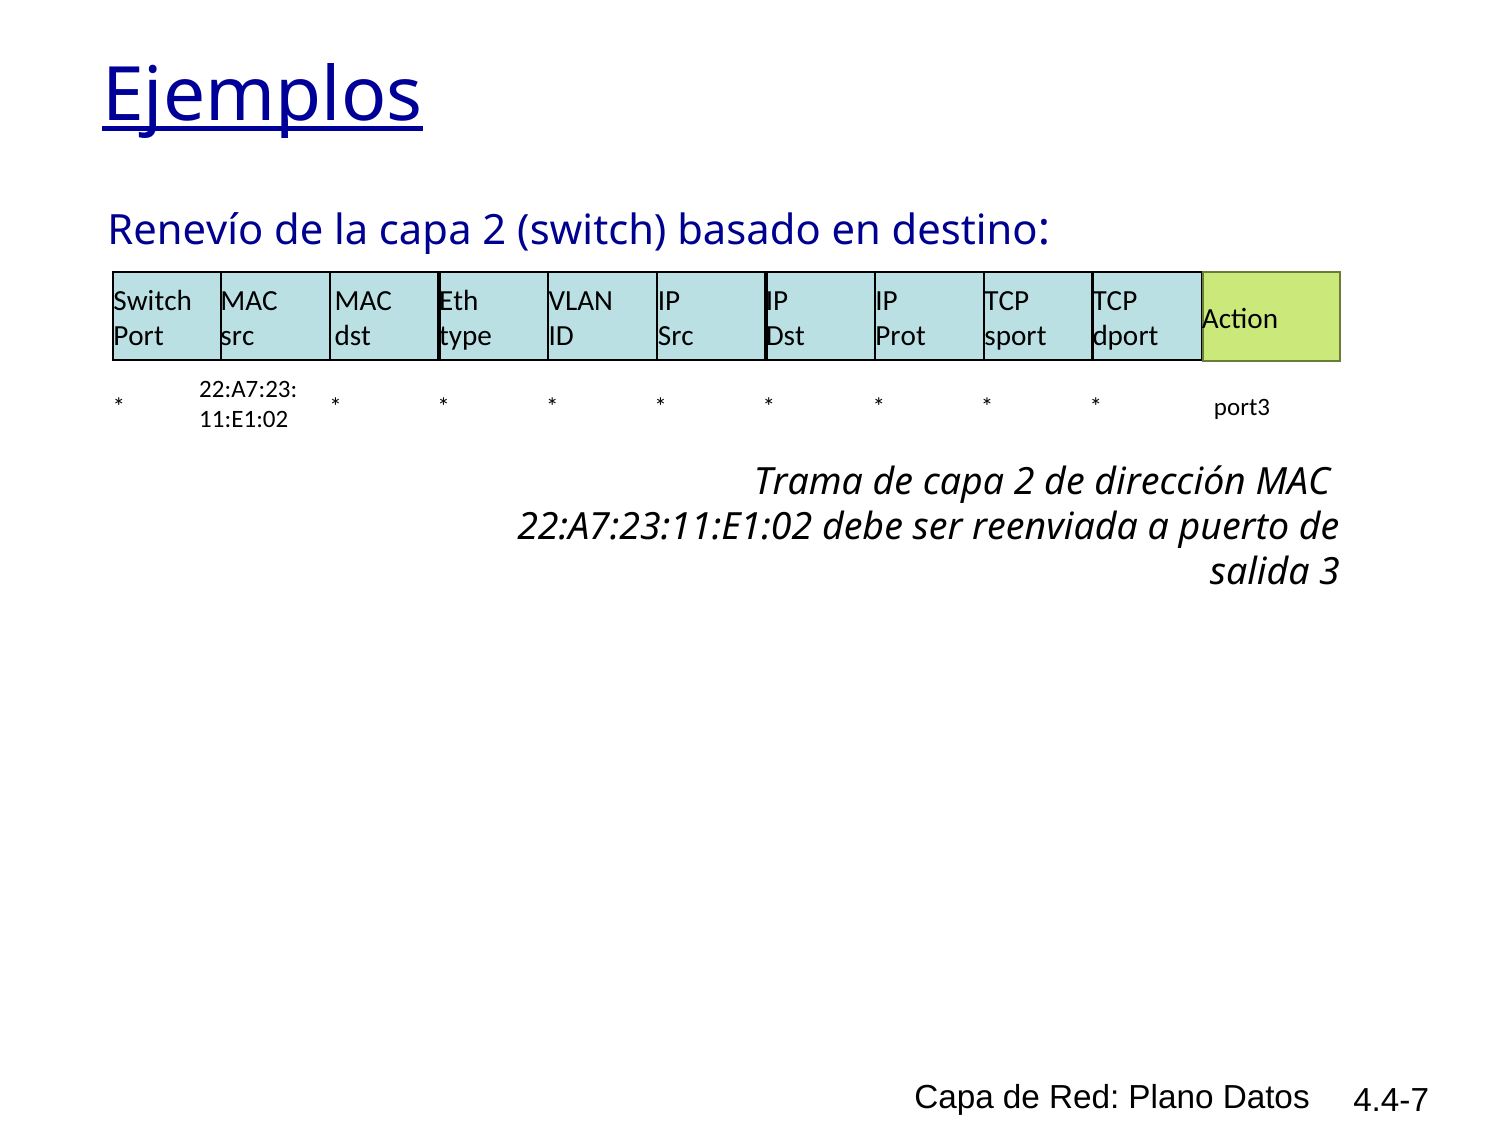

# Ejemplos
Renevío de la capa 2 (switch) basado en destino:
Switch
Port
MAC
src
MAC
dst
Eth
type
VLAN
ID
IP
Src
IP
Dst
IP
Prot
TCP
sport
TCP
dport
Action
22:A7:23:
11:E1:02
*
*
*
*
*
*
*
*
*
port3
Trama de capa 2 de dirección MAC 22:A7:23:11:E1:02 debe ser reenviada a puerto de salida 3
7